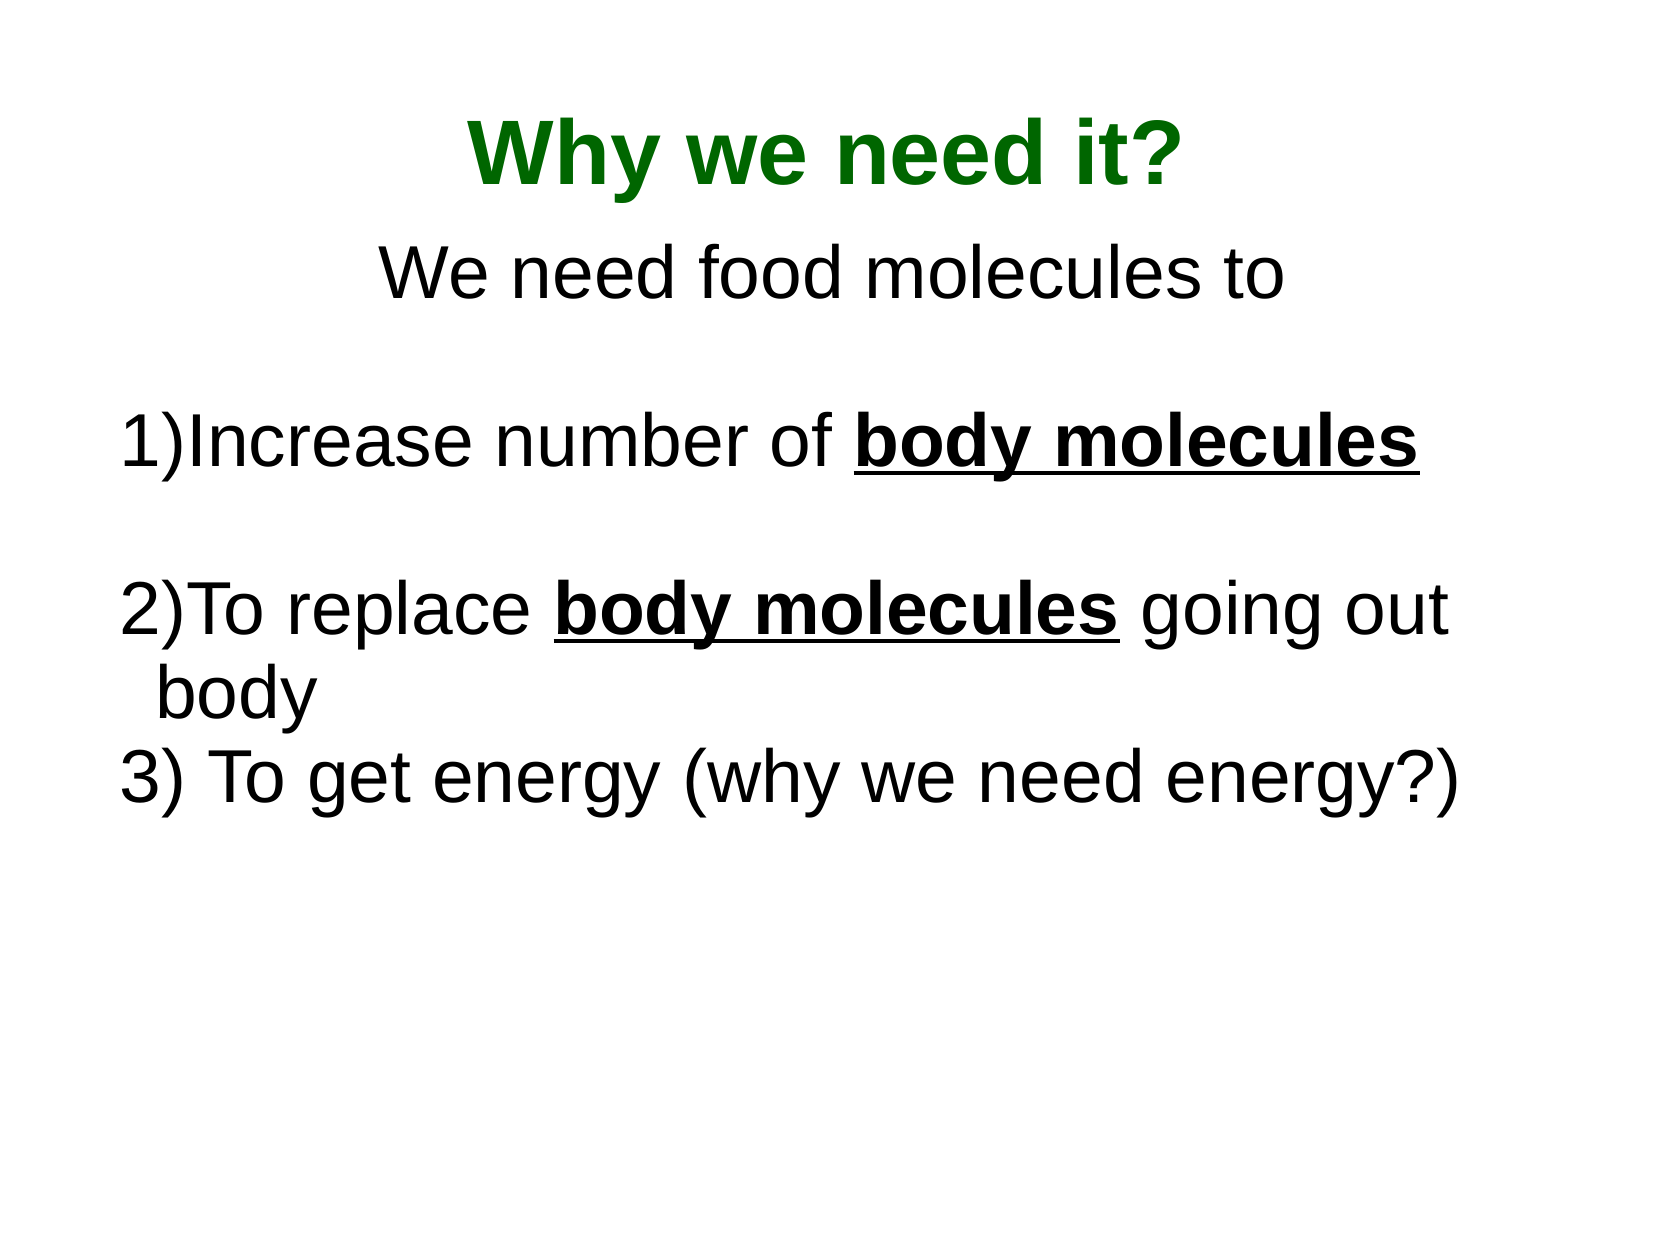

# Why we need it?
We need food molecules to
Increase number of body molecules
To replace body molecules going out body
 To get energy (why we need energy?)